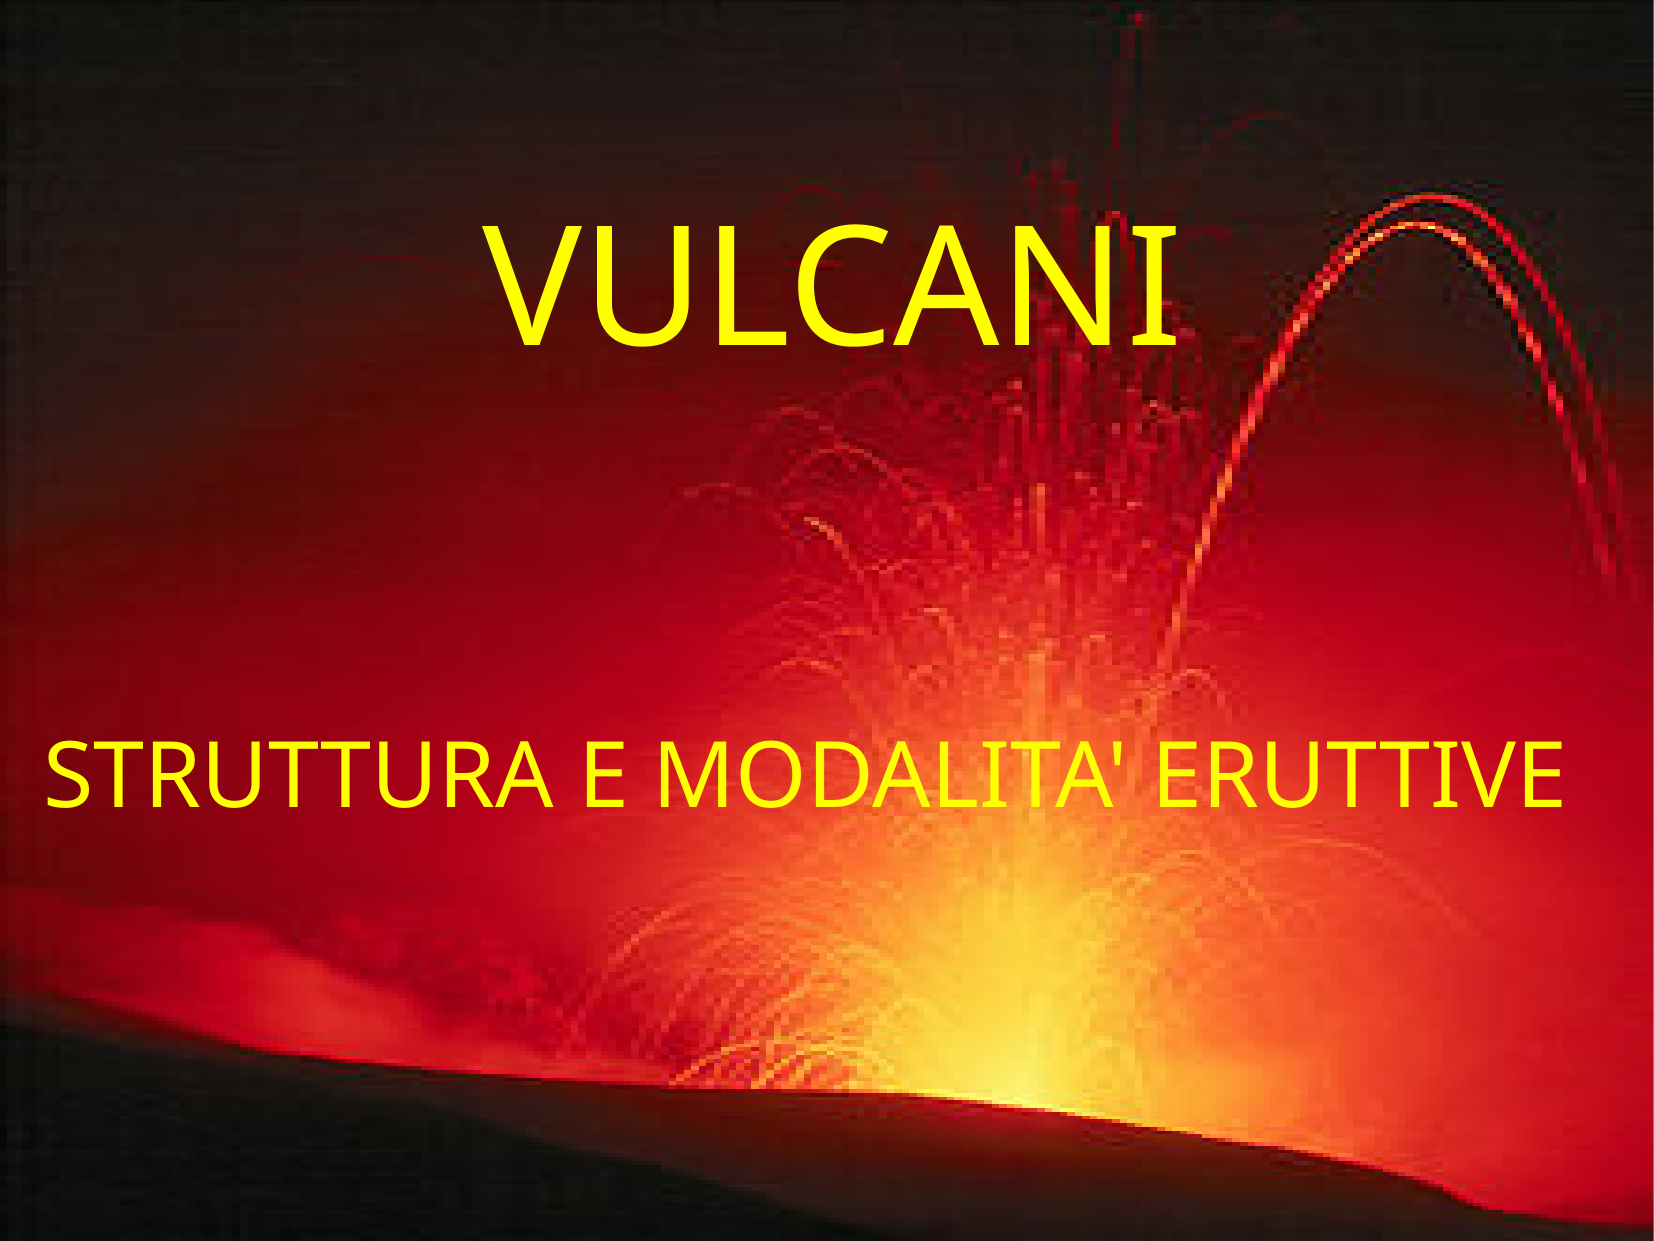

Nico Castellani
# VULCANI
STRUTTURA E MODALITA' ERUTTIVE